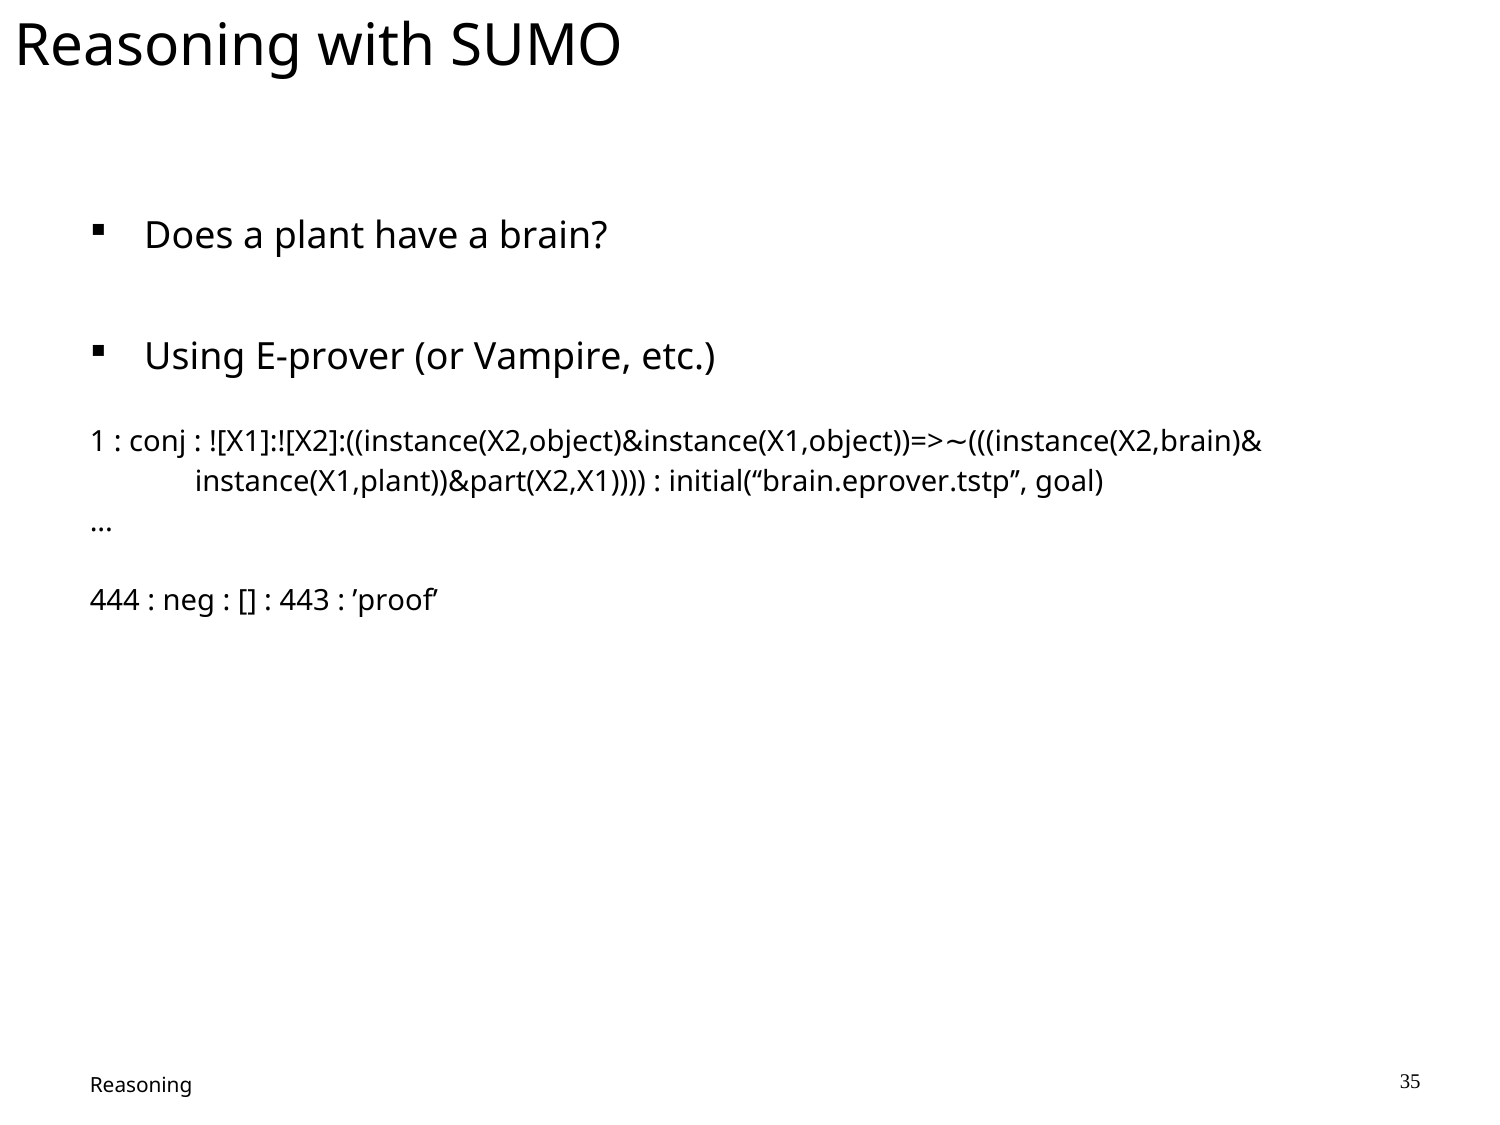

Reasoning with SUMO
# Does a plant have a brain?
Using E-prover (or Vampire, etc.)
1 : conj : ![X1]:![X2]:((instance(X2,object)&instance(X1,object))=>∼(((instance(X2,brain)&
 instance(X1,plant))&part(X2,X1)))) : initial(‘‘brain.eprover.tstp’’, goal)
...
444 : neg : [] : 443 : ’proof’
35